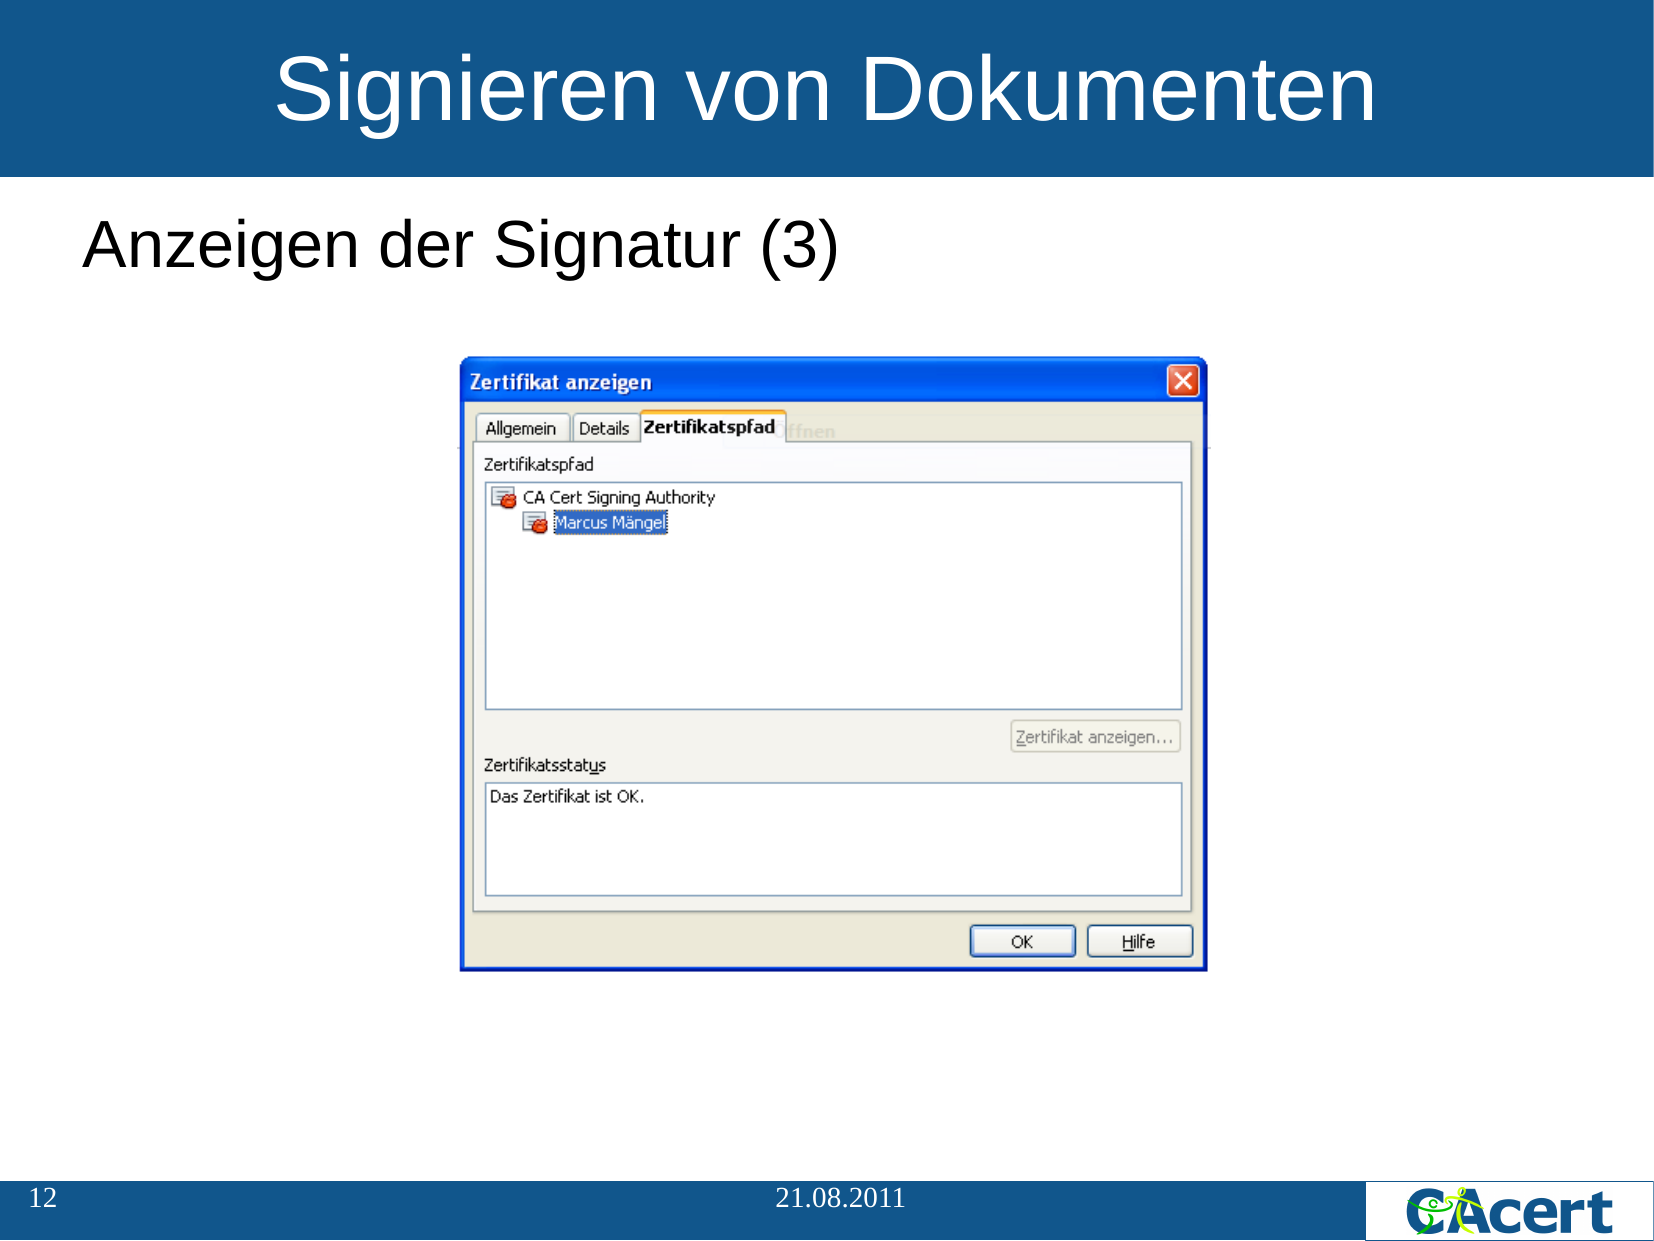

# Signieren von Dokumenten
Anzeigen der Signatur (3)
12
21.08.2011